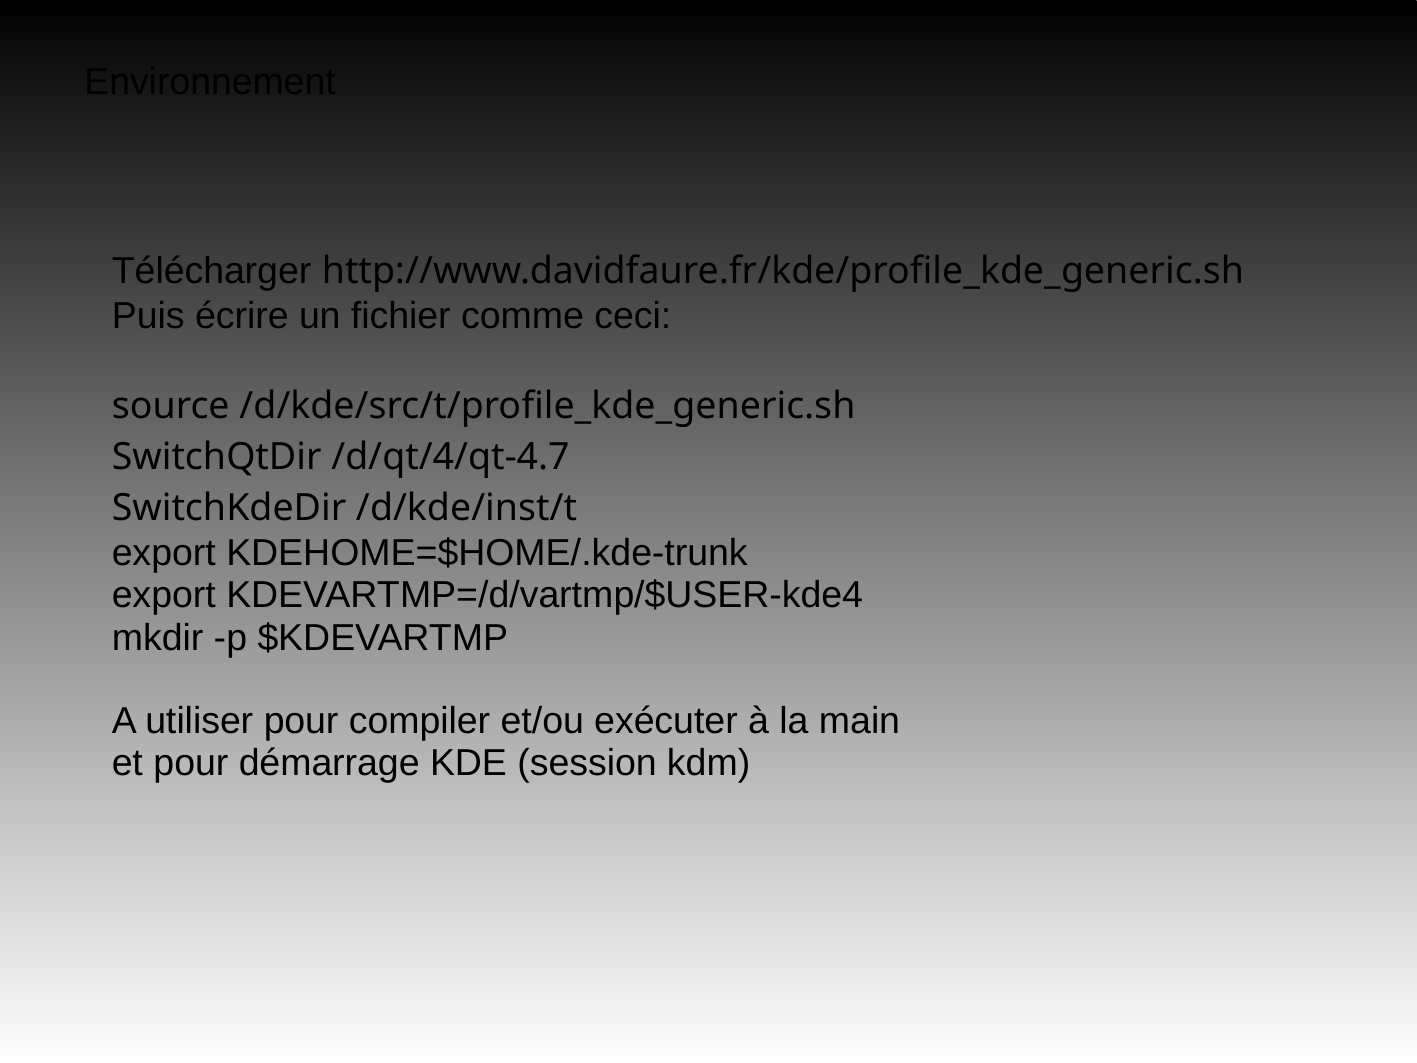

Environnement
Télécharger http://www.davidfaure.fr/kde/profile_kde_generic.sh
Puis écrire un fichier comme ceci:
source /d/kde/src/t/profile_kde_generic.sh
SwitchQtDir /d/qt/4/qt-4.7
SwitchKdeDir /d/kde/inst/t
export KDEHOME=$HOME/.kde-trunk
export KDEVARTMP=/d/vartmp/$USER-kde4
mkdir -p $KDEVARTMP
A utiliser pour compiler et/ou exécuter à la main
et pour démarrage KDE (session kdm)